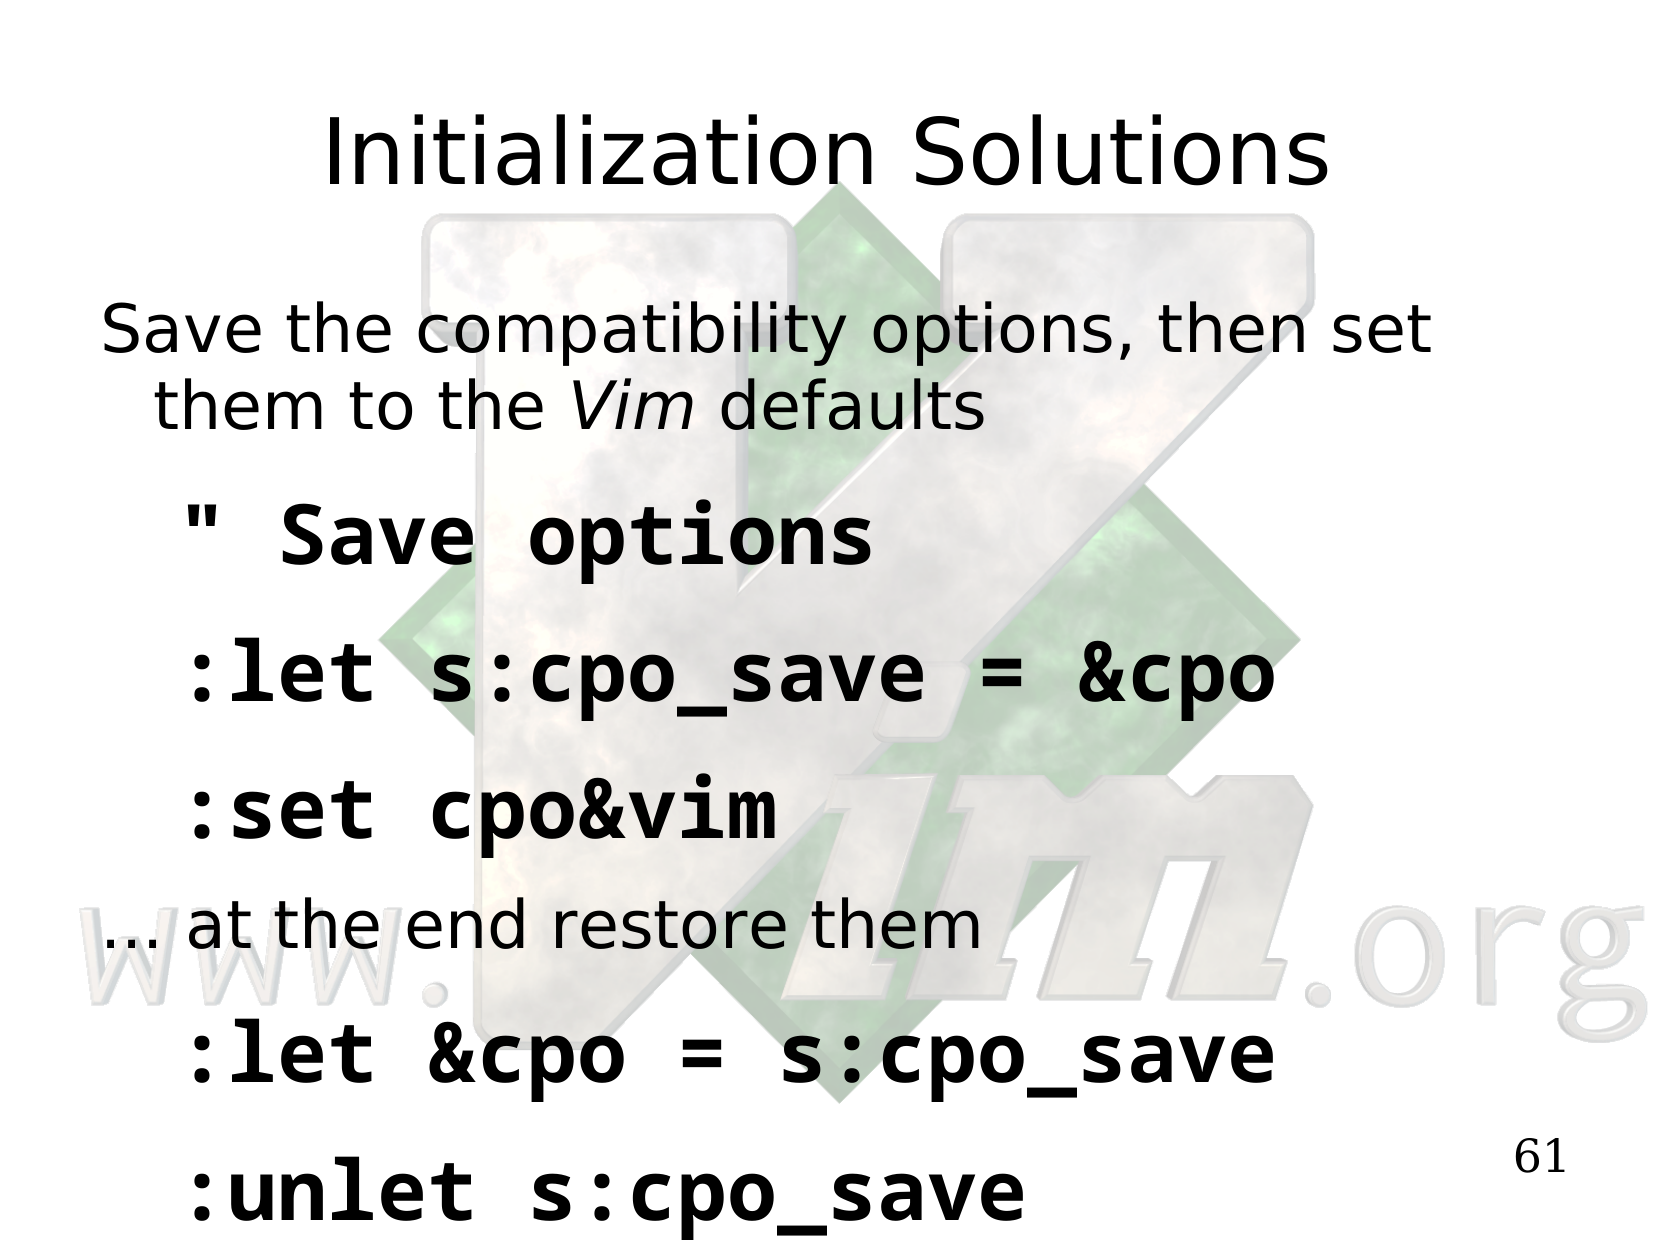

# Initialization Solutions
Save the compatibility options, then set them to the Vim defaults
" Save options
:let s:cpo_save = &cpo
:set cpo&vim
... at the end restore them
:let &cpo = s:cpo_save
:unlet s:cpo_save
61